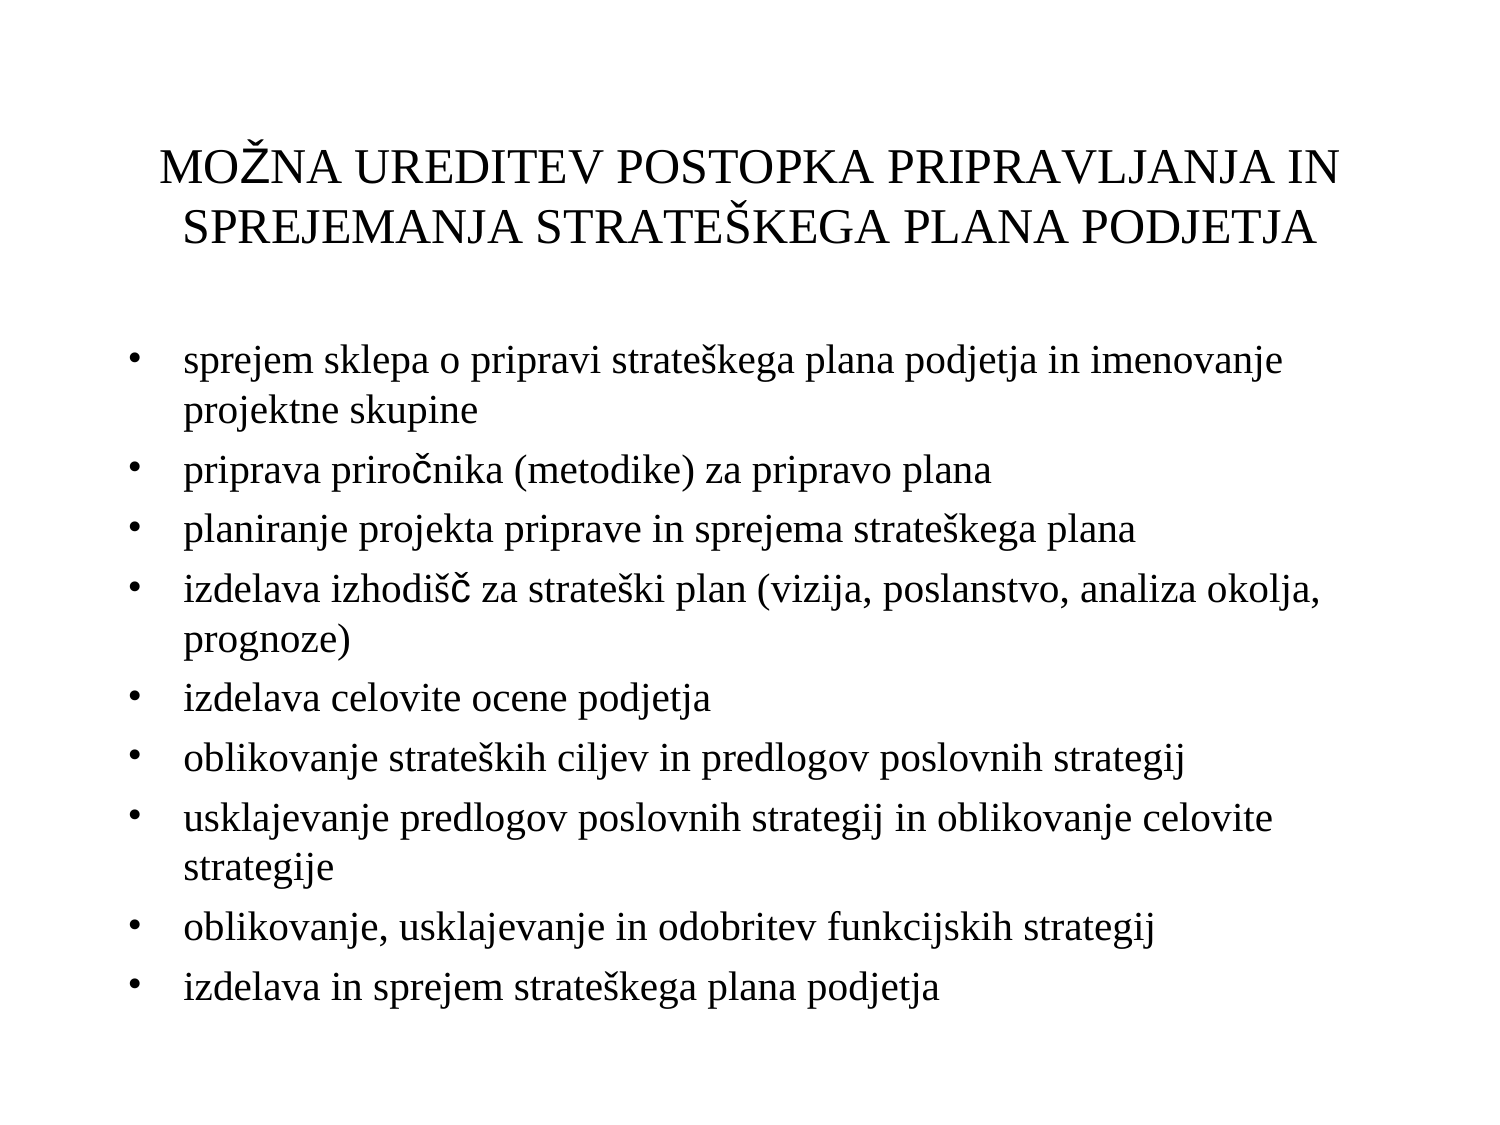

# MOŽNA UREDITEV POSTOPKA PRIPRAVLJANJA IN SPREJEMANJA STRATEŠKEGA PLANA PODJETJA
sprejem sklepa o pripravi strateškega plana podjetja in imenovanje projektne skupine
priprava priročnika (metodike) za pripravo plana
planiranje projekta priprave in sprejema strateškega plana
izdelava izhodišč za strateški plan (vizija, poslanstvo, analiza okolja, prognoze)
izdelava celovite ocene podjetja
oblikovanje strateških ciljev in predlogov poslovnih strategij
usklajevanje predlogov poslovnih strategij in oblikovanje celovite strategije
oblikovanje, usklajevanje in odobritev funkcijskih strategij
izdelava in sprejem strateškega plana podjetja